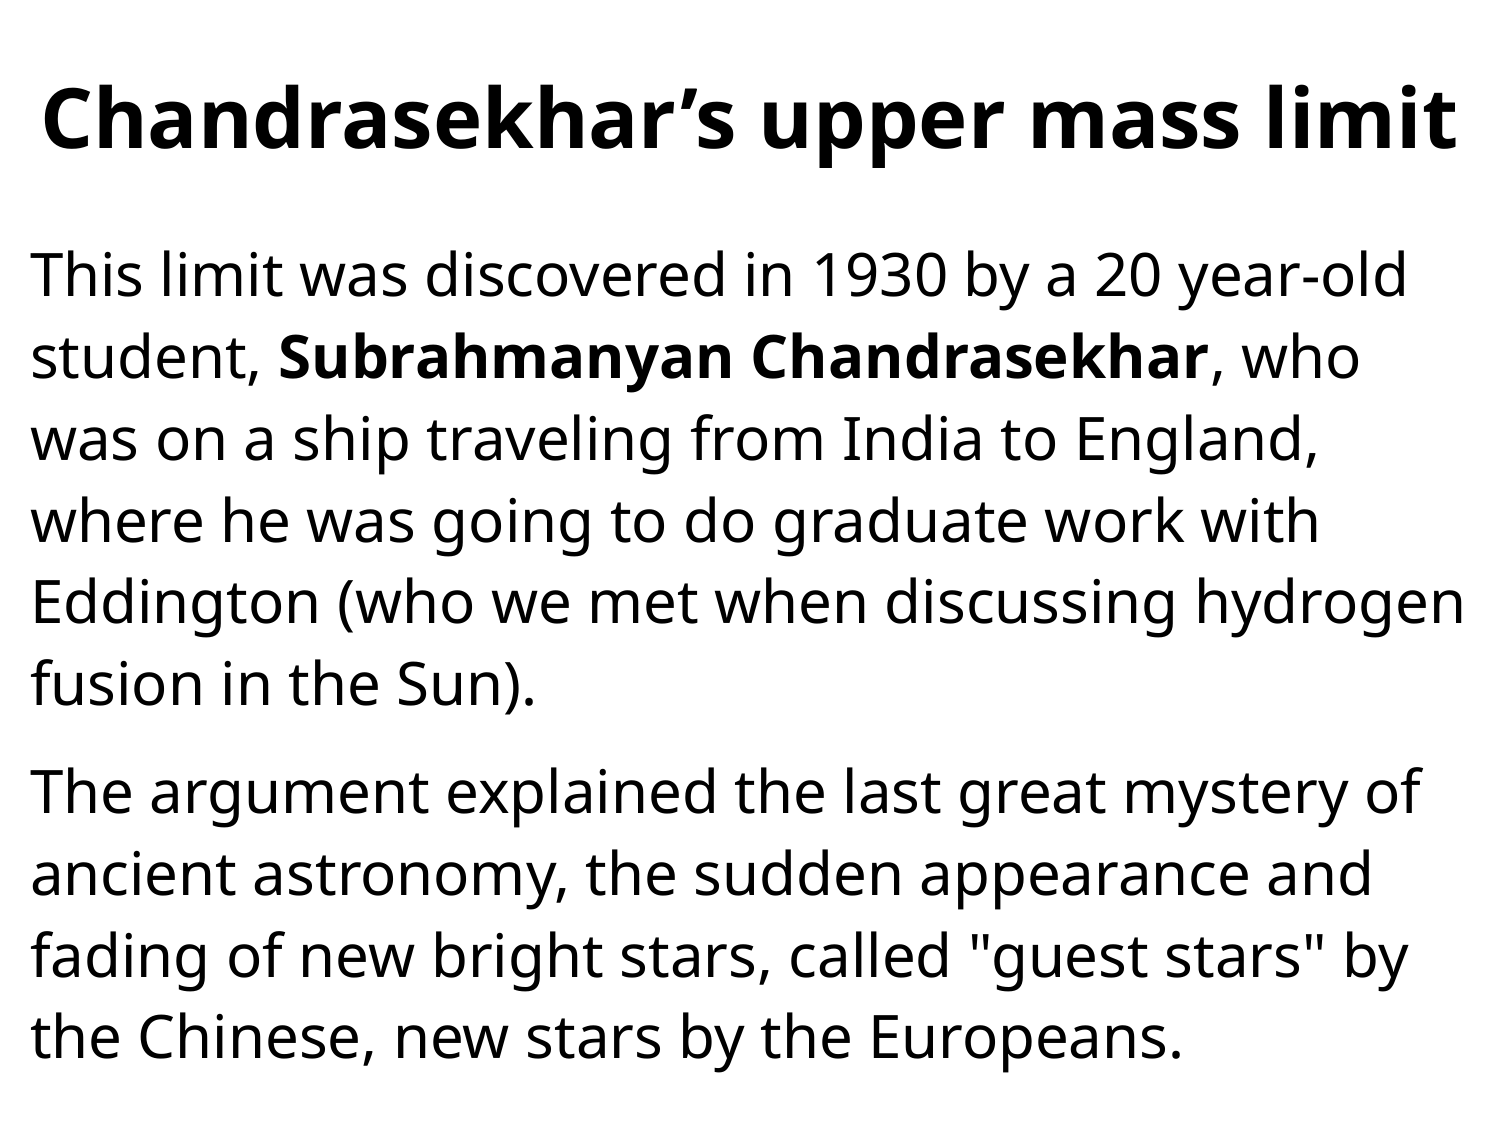

# Chandrasekhar’s upper mass limit
This limit was discovered in 1930 by a 20 year-old student, Subrahmanyan Chandrasekhar, who was on a ship traveling from India to England, where he was going to do graduate work with Eddington (who we met when discussing hydrogen fusion in the Sun).
The argument explained the last great mystery of ancient astronomy, the sudden appearance and fading of new bright stars, called "guest stars" by the Chinese, new stars by the Europeans.